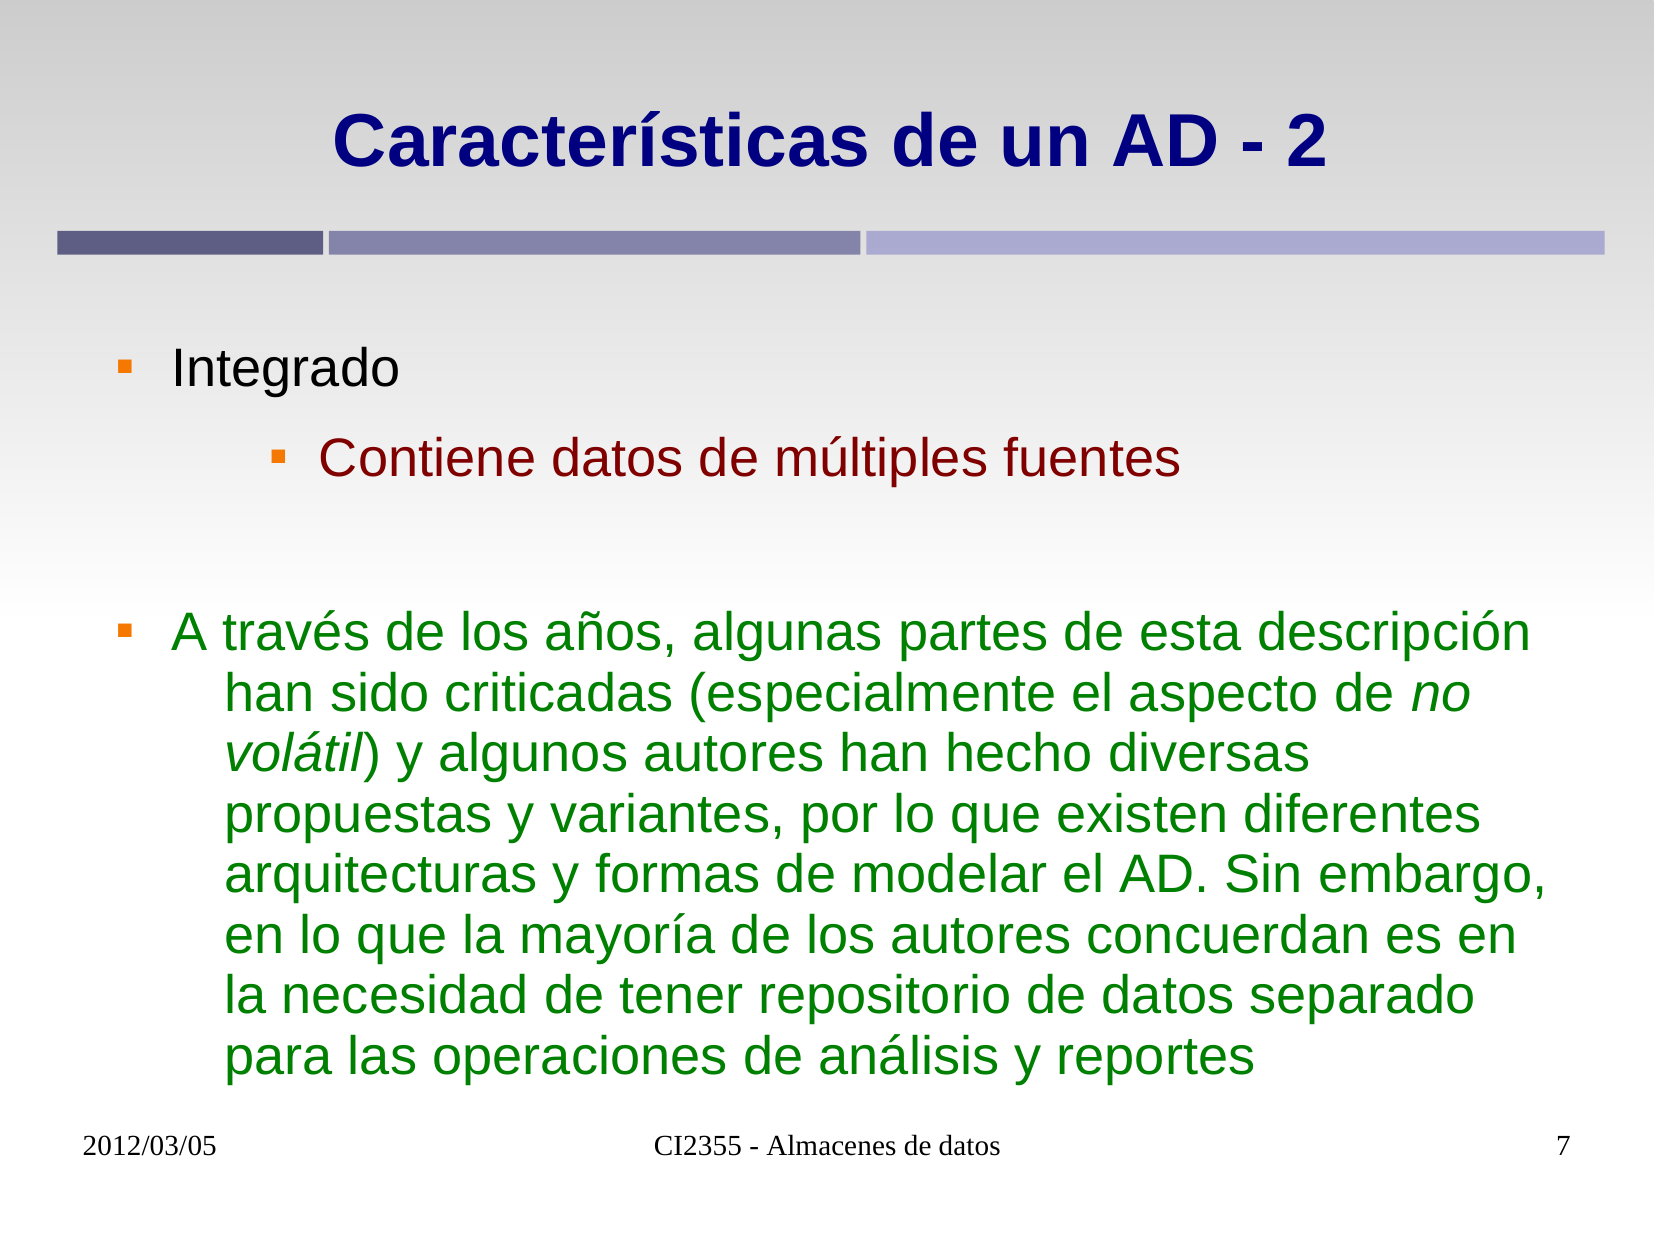

# Características de un AD - 2
Integrado
Contiene datos de múltiples fuentes
A través de los años, algunas partes de esta descripción han sido criticadas (especialmente el aspecto de no volátil) y algunos autores han hecho diversas propuestas y variantes, por lo que existen diferentes arquitecturas y formas de modelar el AD. Sin embargo, en lo que la mayoría de los autores concuerdan es en la necesidad de tener repositorio de datos separado para las operaciones de análisis y reportes
2012/03/05
CI2355 - Almacenes de datos
7